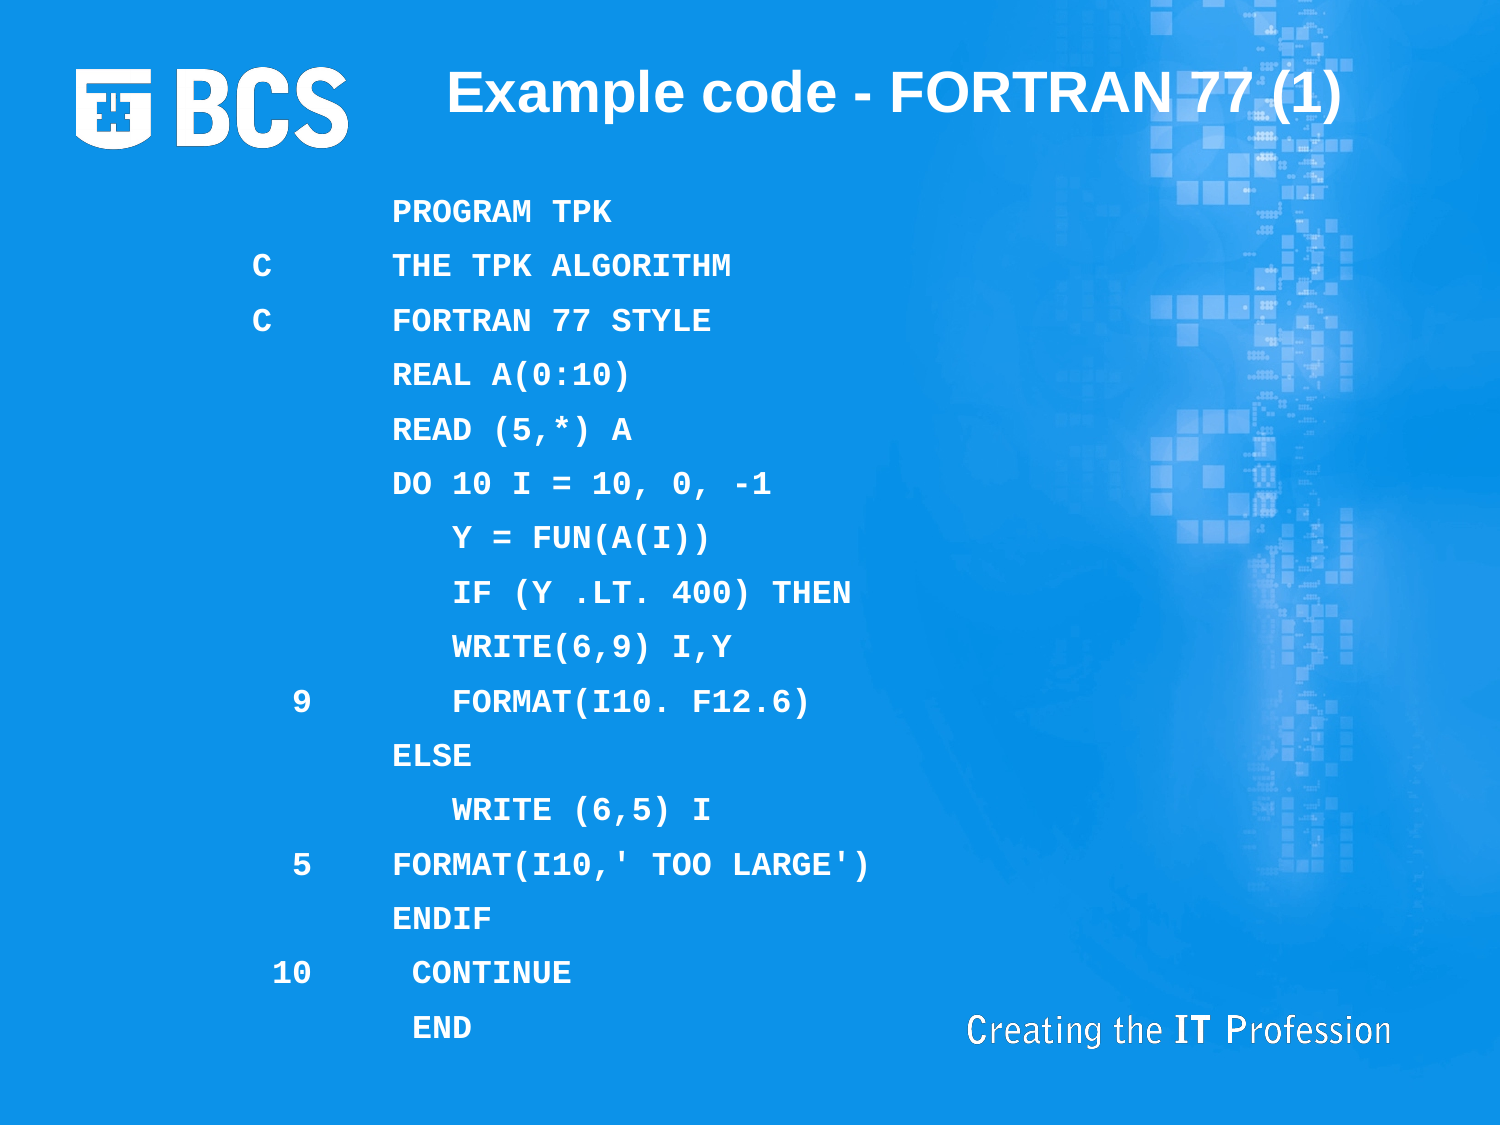

# Example code - FORTRAN 77 (1)
 PROGRAM TPK
C THE TPK ALGORITHM
C FORTRAN 77 STYLE
 REAL A(0:10)
 READ (5,*) A
 DO 10 I = 10, 0, -1
 Y = FUN(A(I))
 IF (Y .LT. 400) THEN
 WRITE(6,9) I,Y
 9 FORMAT(I10. F12.6)
 ELSE
 WRITE (6,5) I
 5 FORMAT(I10,' TOO LARGE')
 ENDIF
 10 CONTINUE
 END